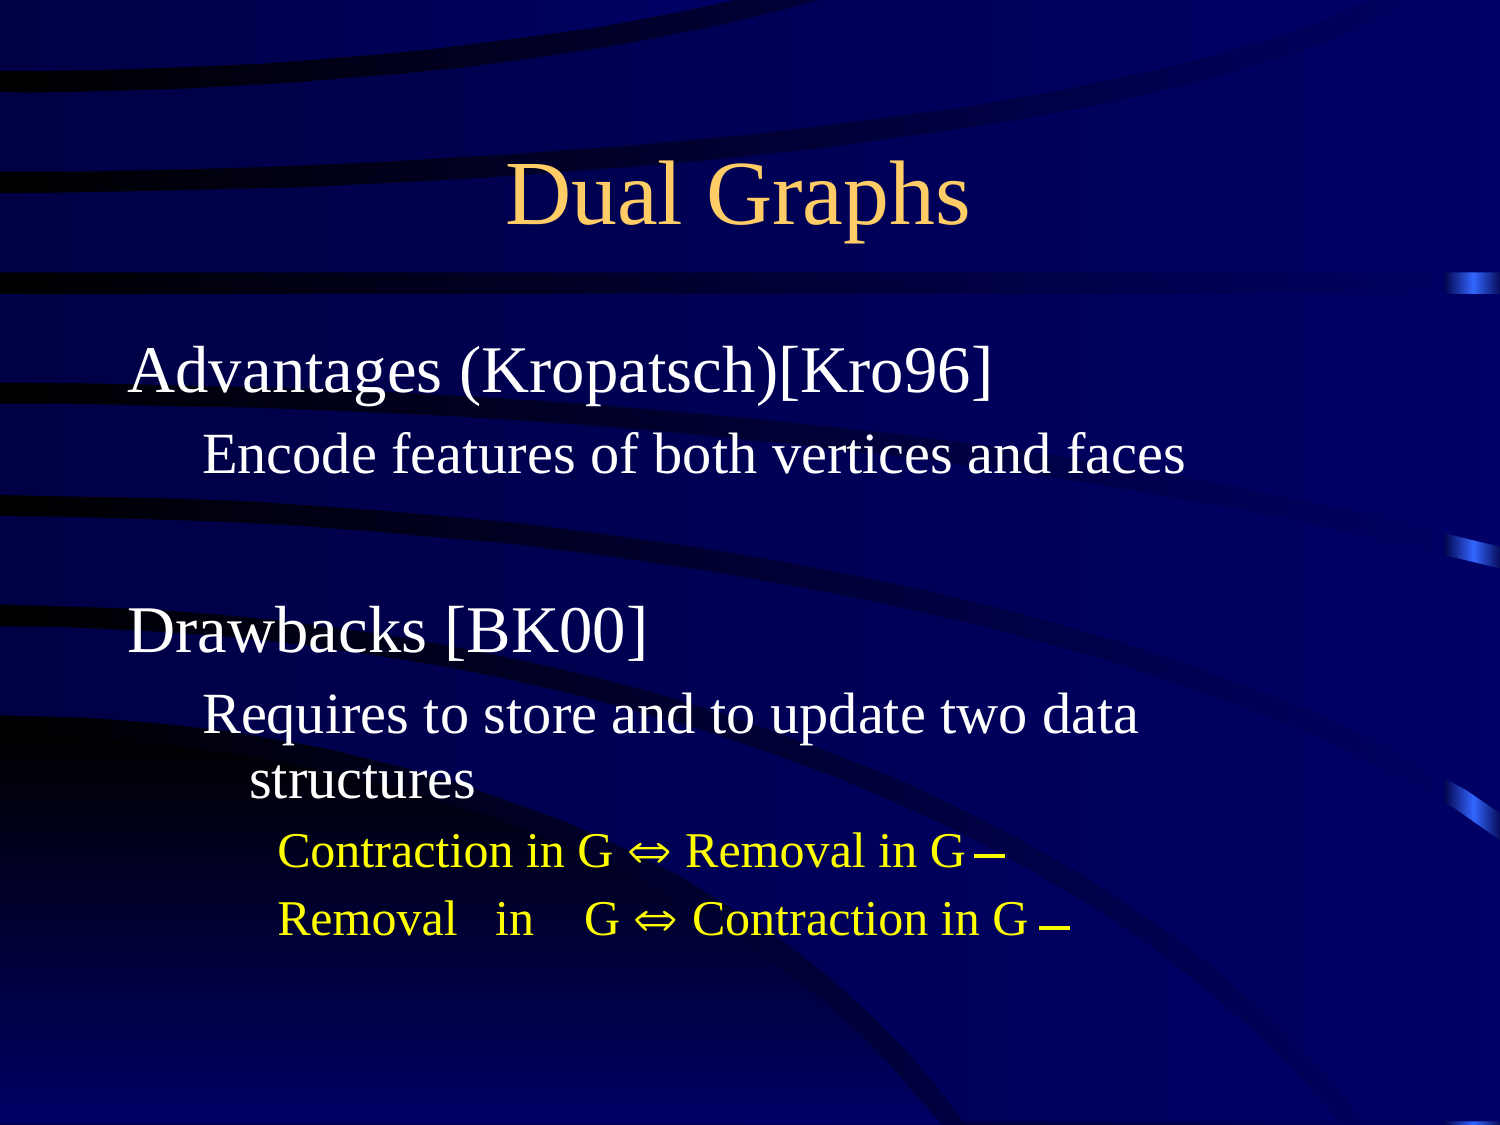

# Dual Graphs
Advantages (Kropatsch)[Kro96]
Encode features of both vertices and faces
Drawbacks [BK00]
Requires to store and to update two data structures
Contraction in G  Removal in G
Removal in G  Contraction in G